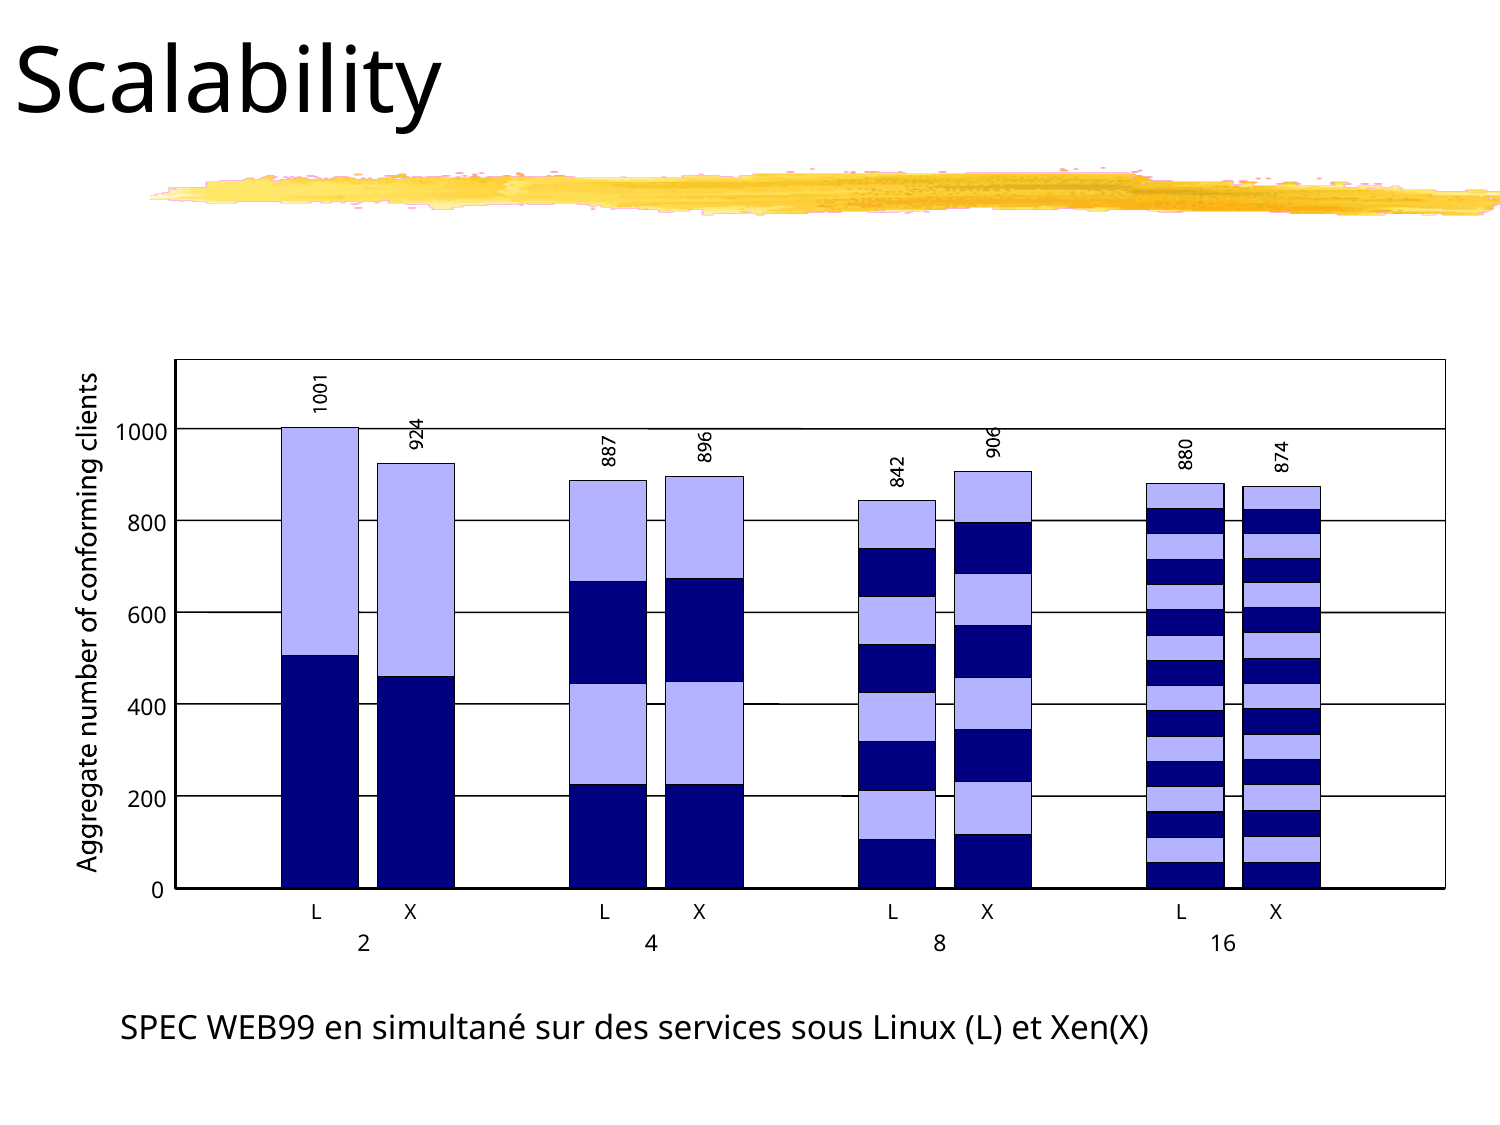

# Scalability
1000
800
600
400
200
0
L
X
L
X
L
X
L
X
2
4
8
16
SPEC WEB99 en simultané sur des services sous Linux (L) et Xen(X)